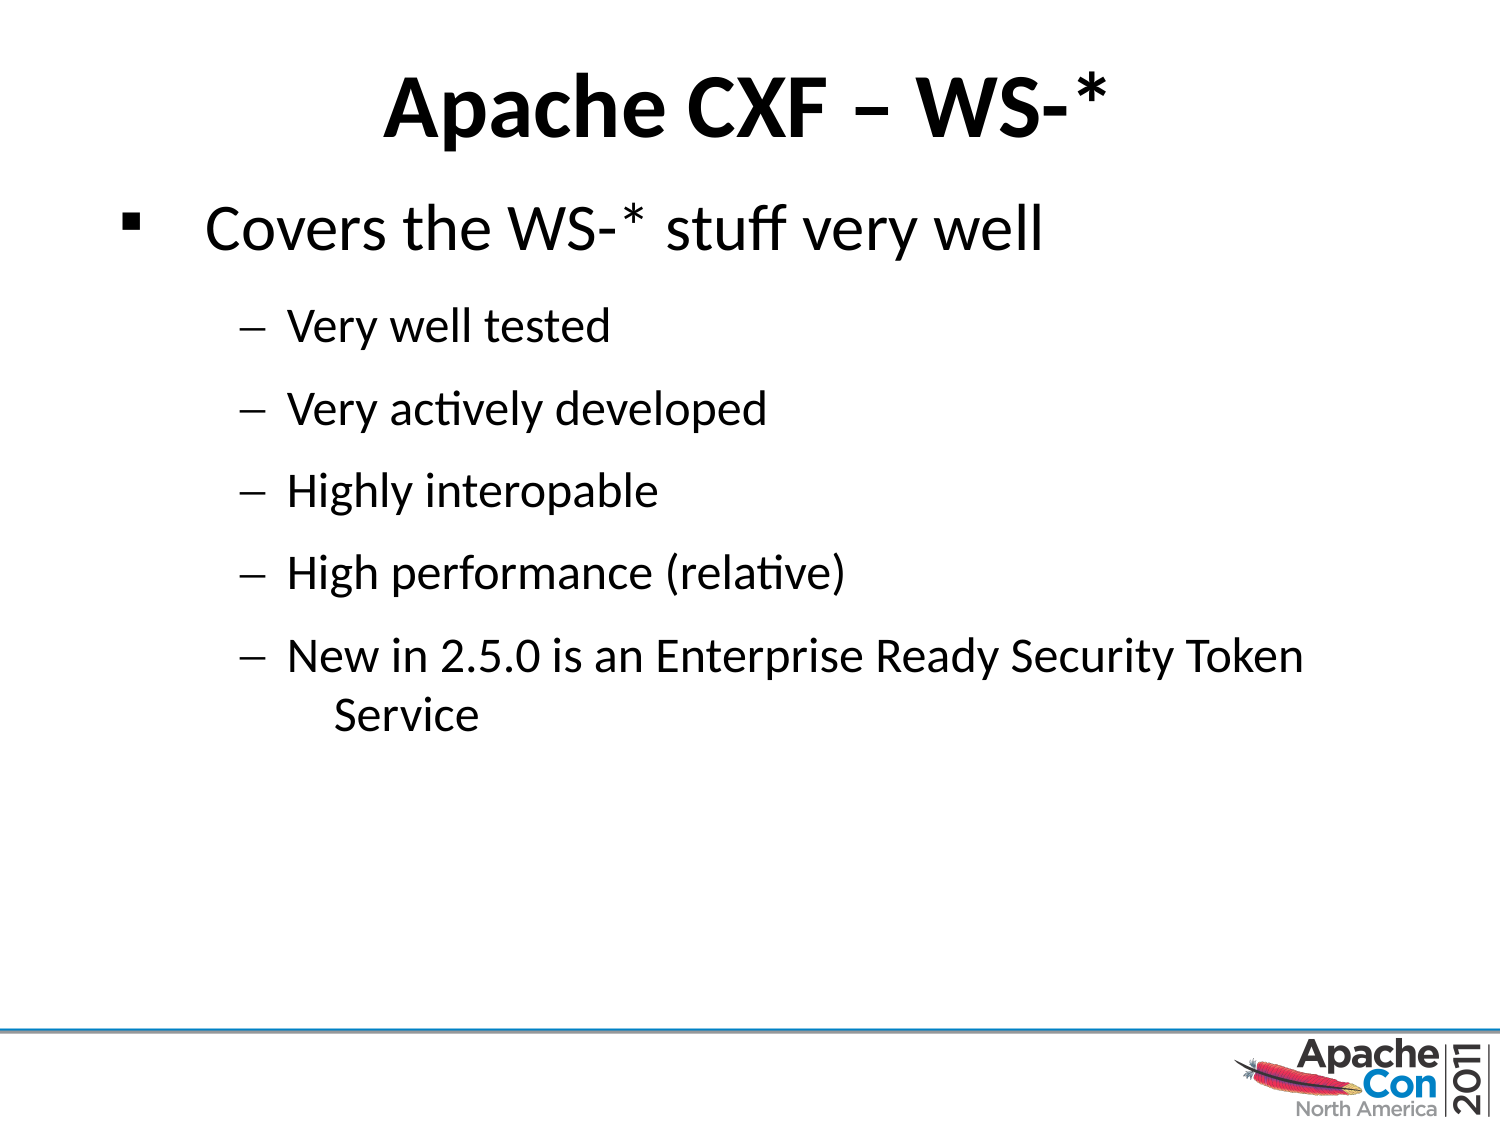

# Apache CXF – WS-*
Covers the WS-* stuff very well
Very well tested
Very actively developed
Highly interopable
High performance (relative)
New in 2.5.0 is an Enterprise Ready Security Token Service